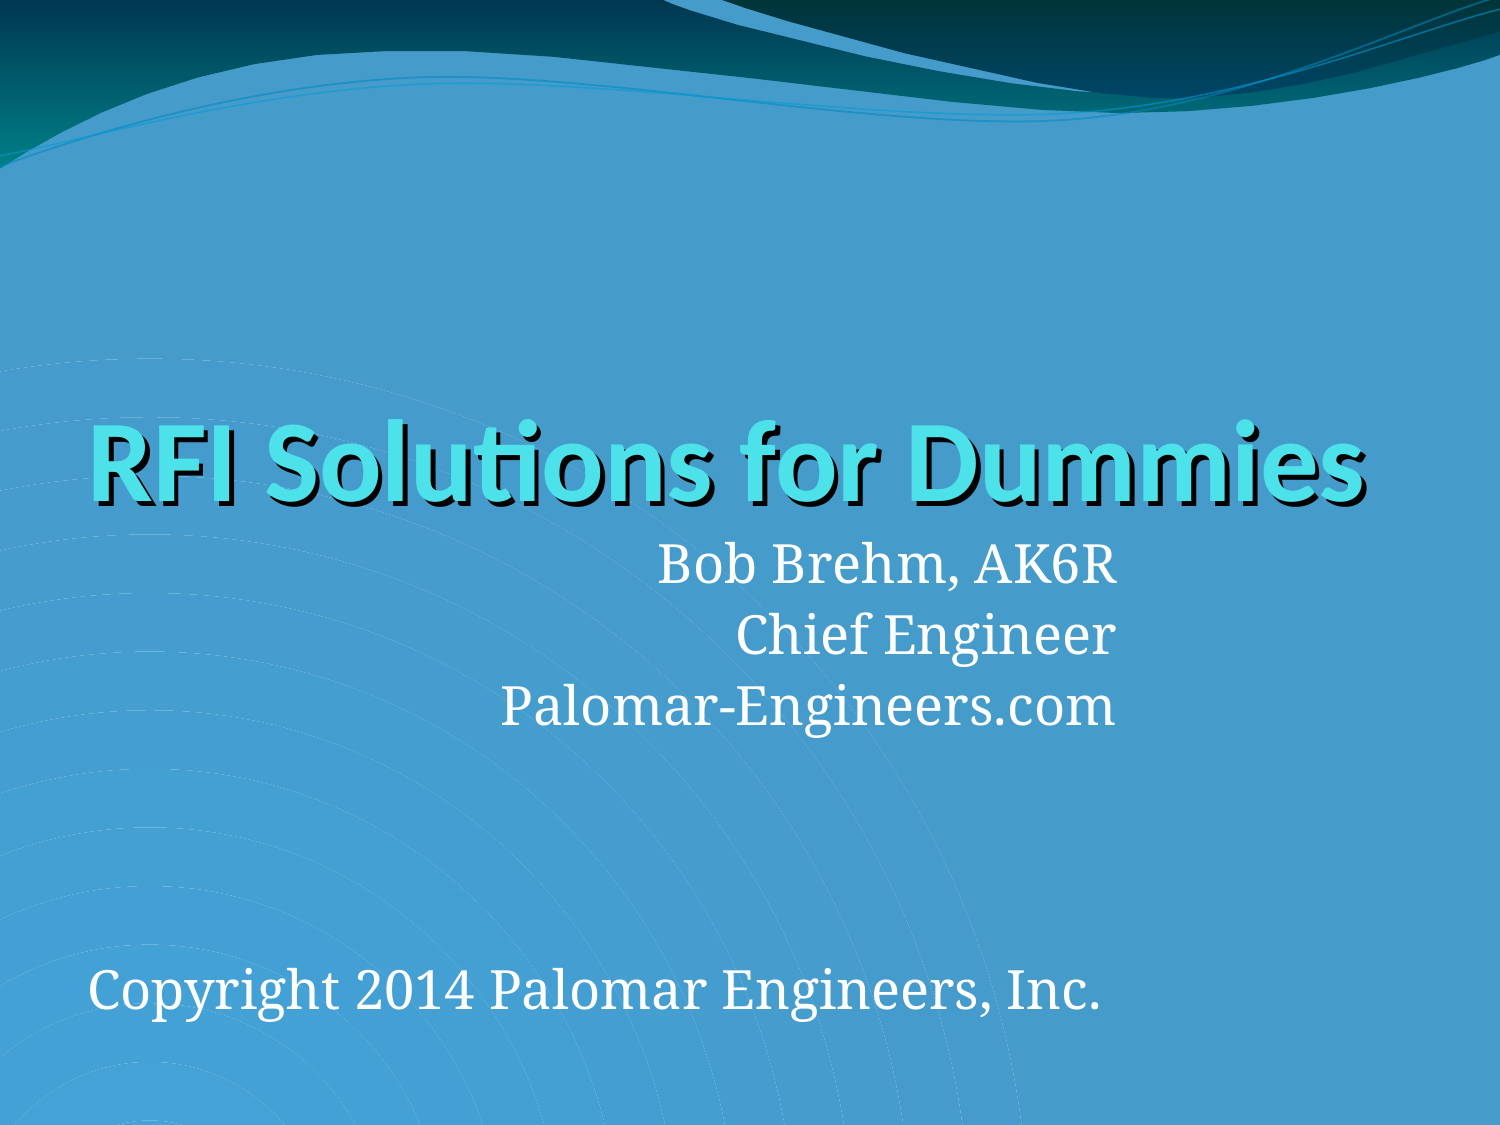

# RFI Solutions for Dummies
Bob Brehm, AK6R
Chief Engineer
Palomar-Engineers.com
Copyright 2014 Palomar Engineers, Inc.